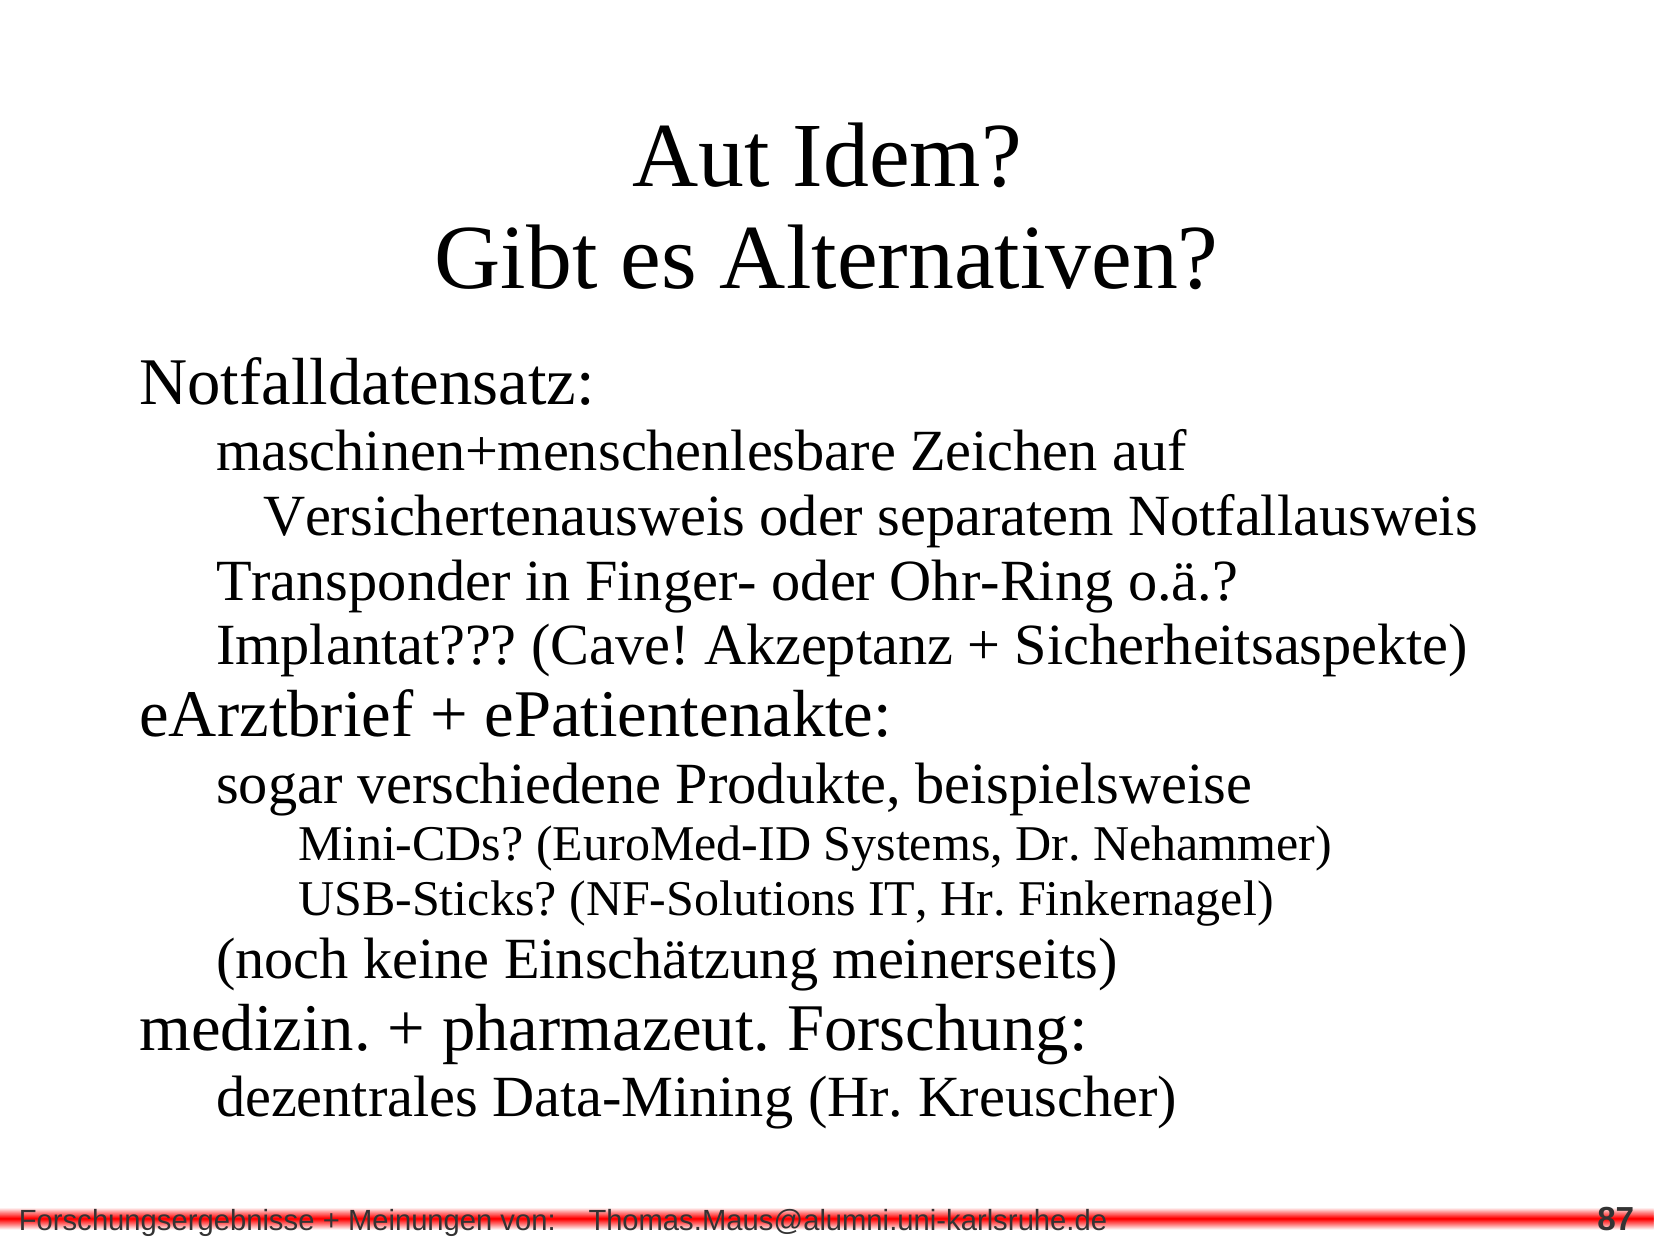

# Aut Idem? Gibt es Alternativen?
Notfalldatensatz:
maschinen+menschenlesbare Zeichen auf Versichertenausweis oder separatem Notfallausweis
Transponder in Finger- oder Ohr-Ring o.ä.?
Implantat??? (Cave! Akzeptanz + Sicherheitsaspekte)
eArztbrief + ePatientenakte:
sogar verschiedene Produkte, beispielsweise
Mini-CDs? (EuroMed-ID Systems, Dr. Nehammer)
USB-Sticks? (NF-Solutions IT, Hr. Finkernagel)
(noch keine Einschätzung meinerseits)
medizin. + pharmazeut. Forschung:
dezentrales Data-Mining (Hr. Kreuscher)